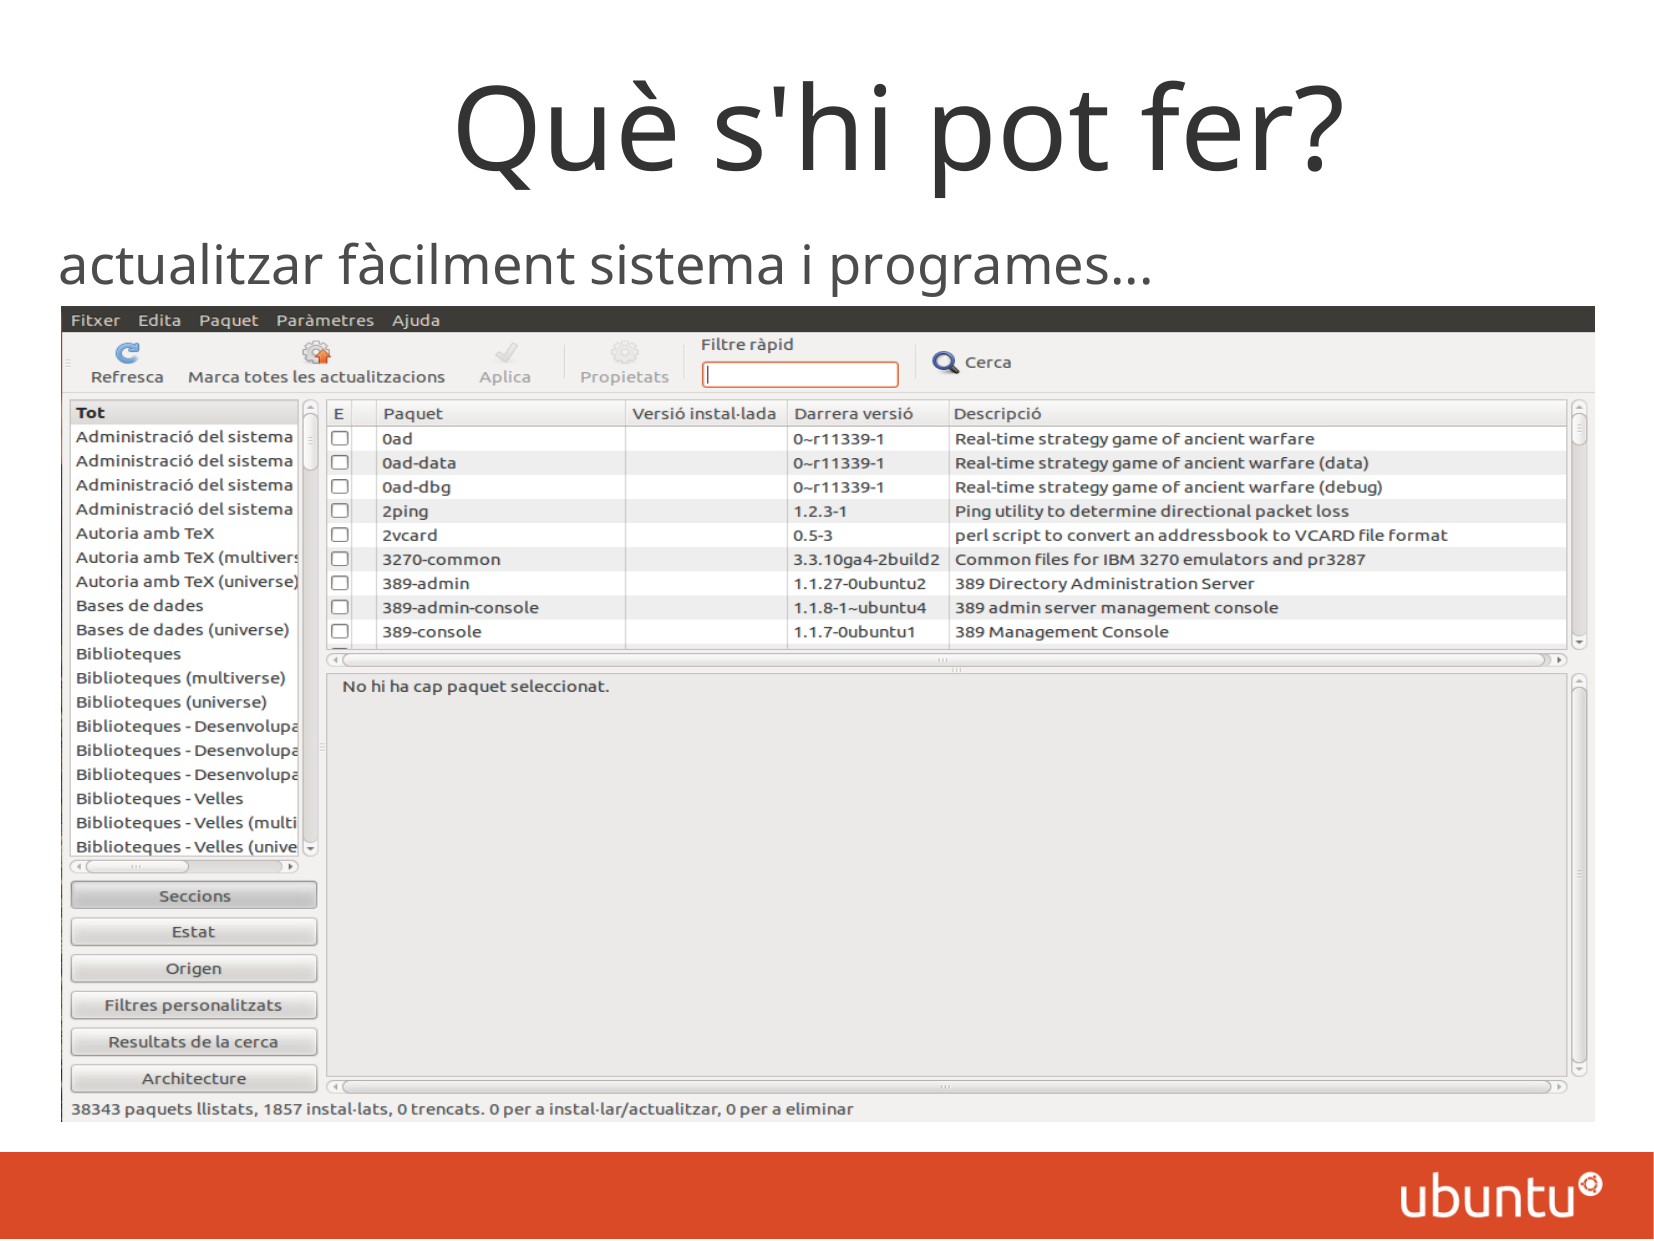

# Què s'hi pot fer?
actualitzar fàcilment sistema i programes...